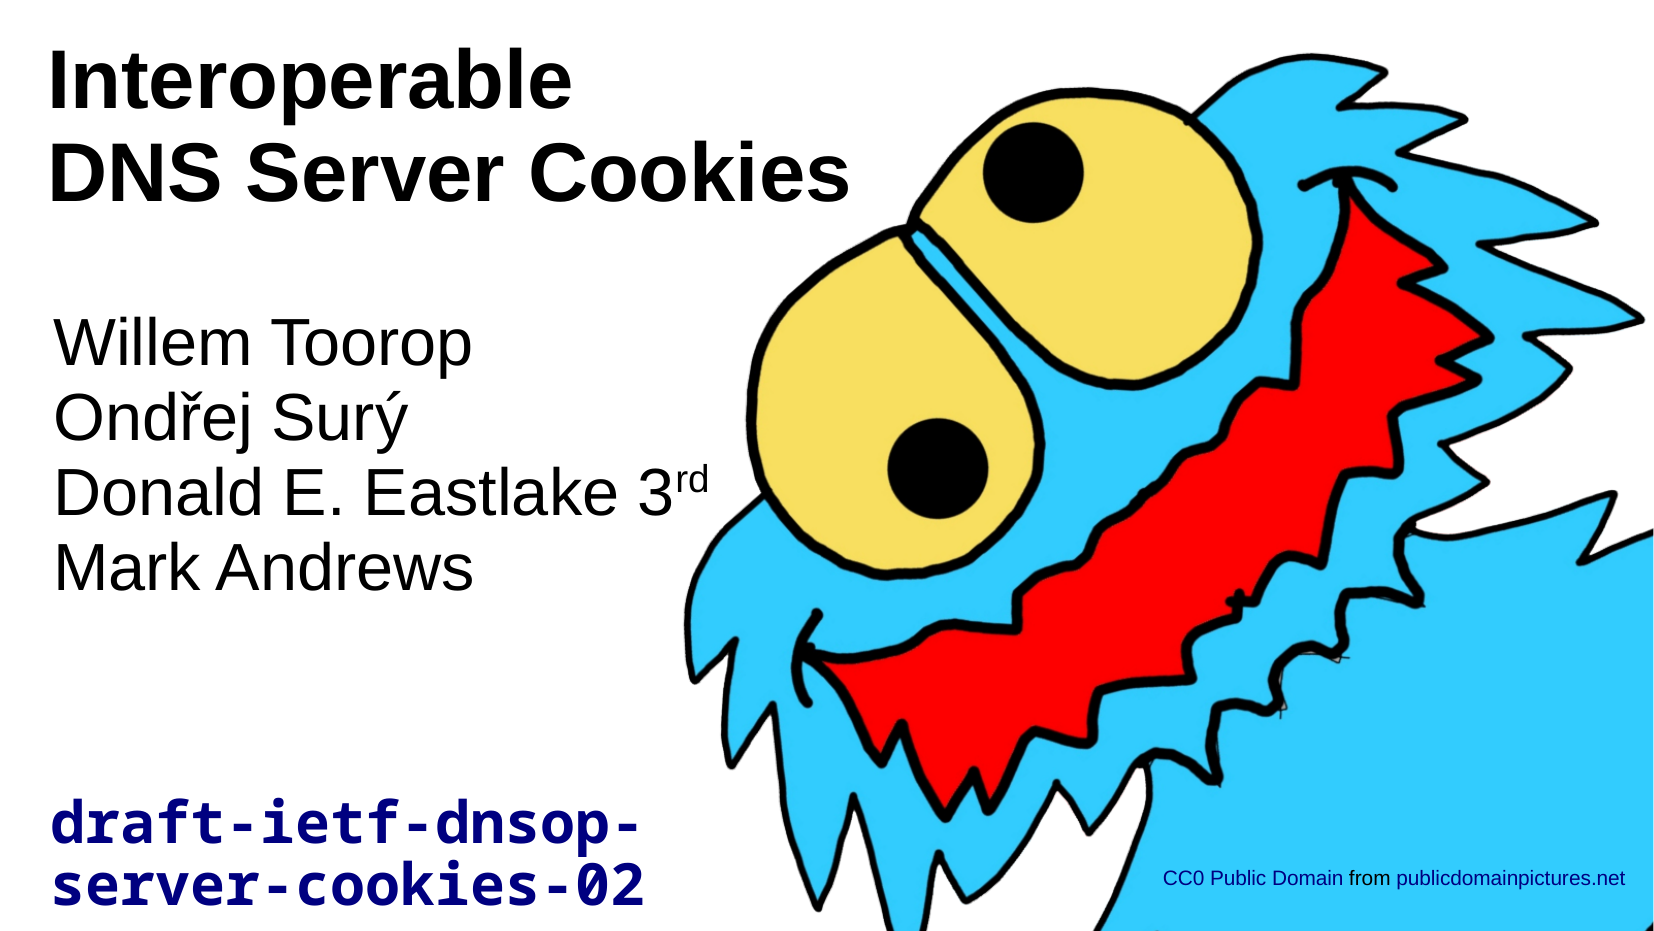

# Interoperable DNS Server Cookies
Willem Toorop
Ondřej Surý
Donald E. Eastlake 3rd
Mark Andrews
draft-ietf-dnsop-server-cookies-02
CC0 Public Domain from publicdomainpictures.net